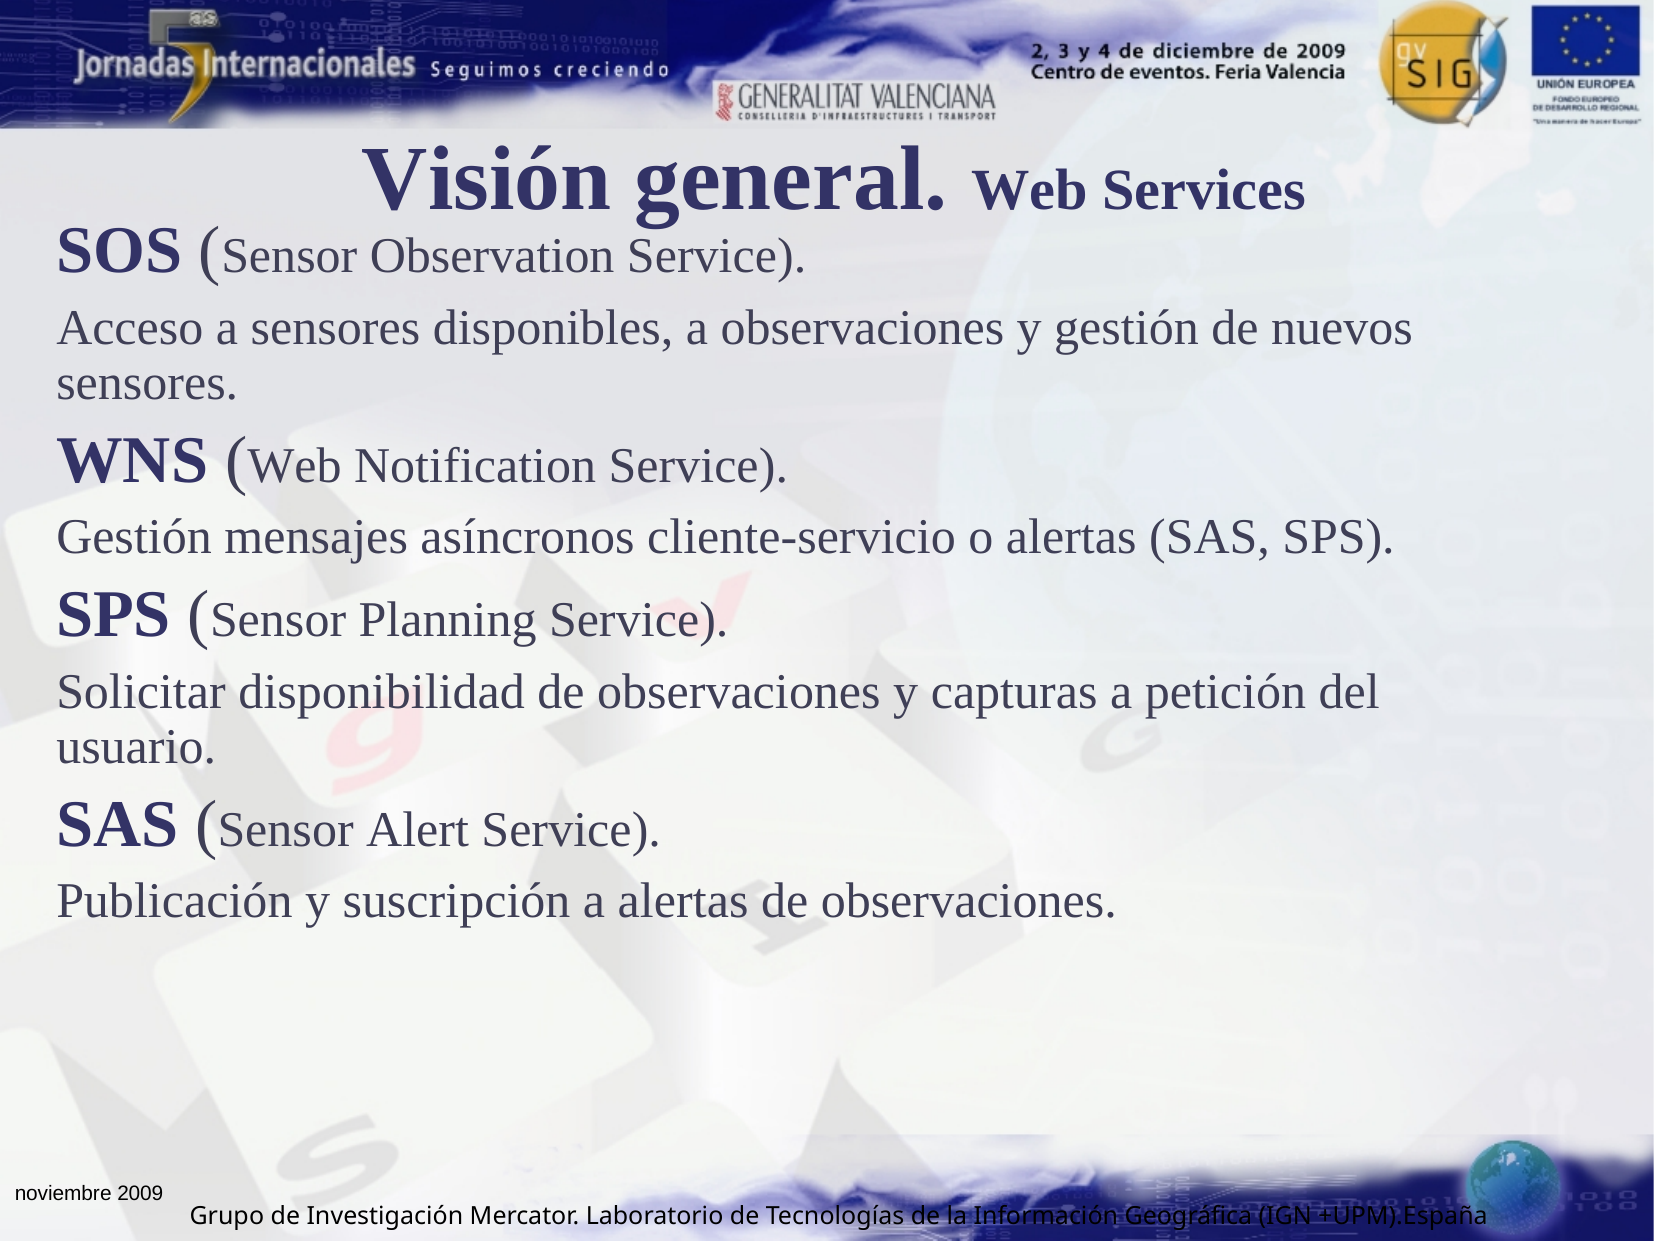

Visión general. Web Services
# SOS (Sensor Observation Service).
Acceso a sensores disponibles, a observaciones y gestión de nuevos sensores.
WNS (Web Notification Service).
Gestión mensajes asíncronos cliente-servicio o alertas (SAS, SPS).
SPS (Sensor Planning Service).
Solicitar disponibilidad de observaciones y capturas a petición del usuario.
SAS (Sensor Alert Service).
Publicación y suscripción a alertas de observaciones.
Grupo de Investigación Mercator. Laboratorio de Tecnologías de la Información Geográfica (IGN +UPM).España
noviembre 2009